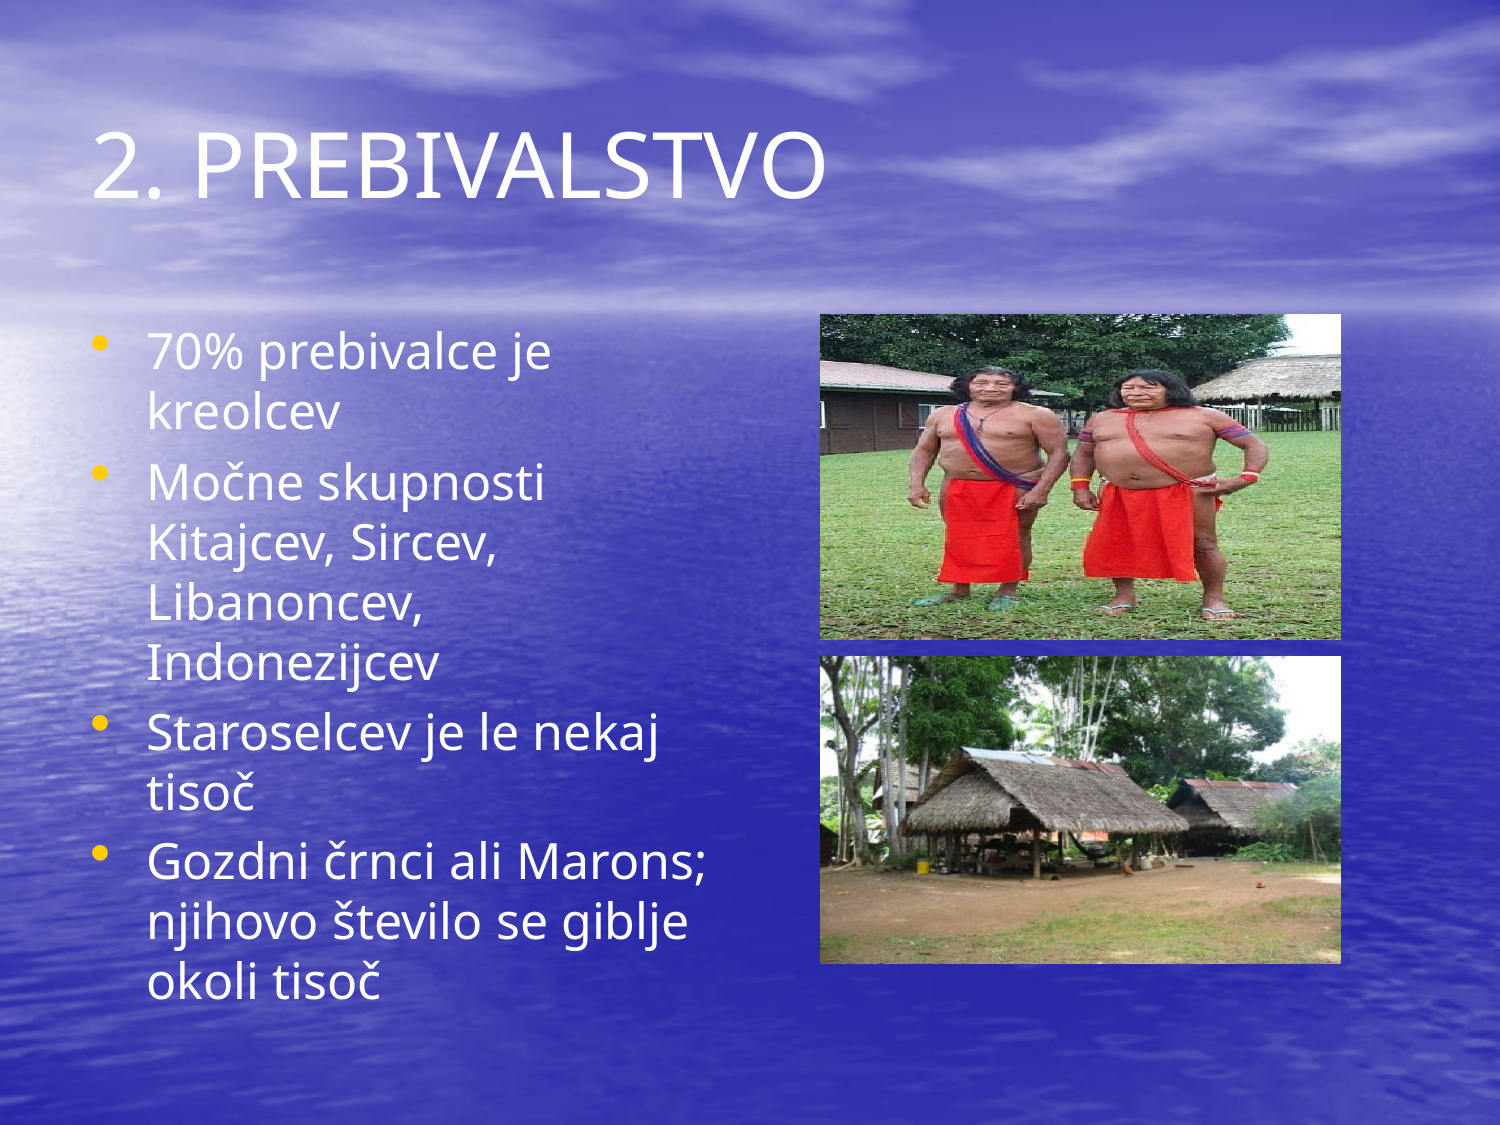

# 2. PREBIVALSTVO
70% prebivalce je kreolcev
Močne skupnosti Kitajcev, Sircev, Libanoncev, Indonezijcev
Staroselcev je le nekaj tisoč
Gozdni črnci ali Marons; njihovo število se giblje okoli tisoč